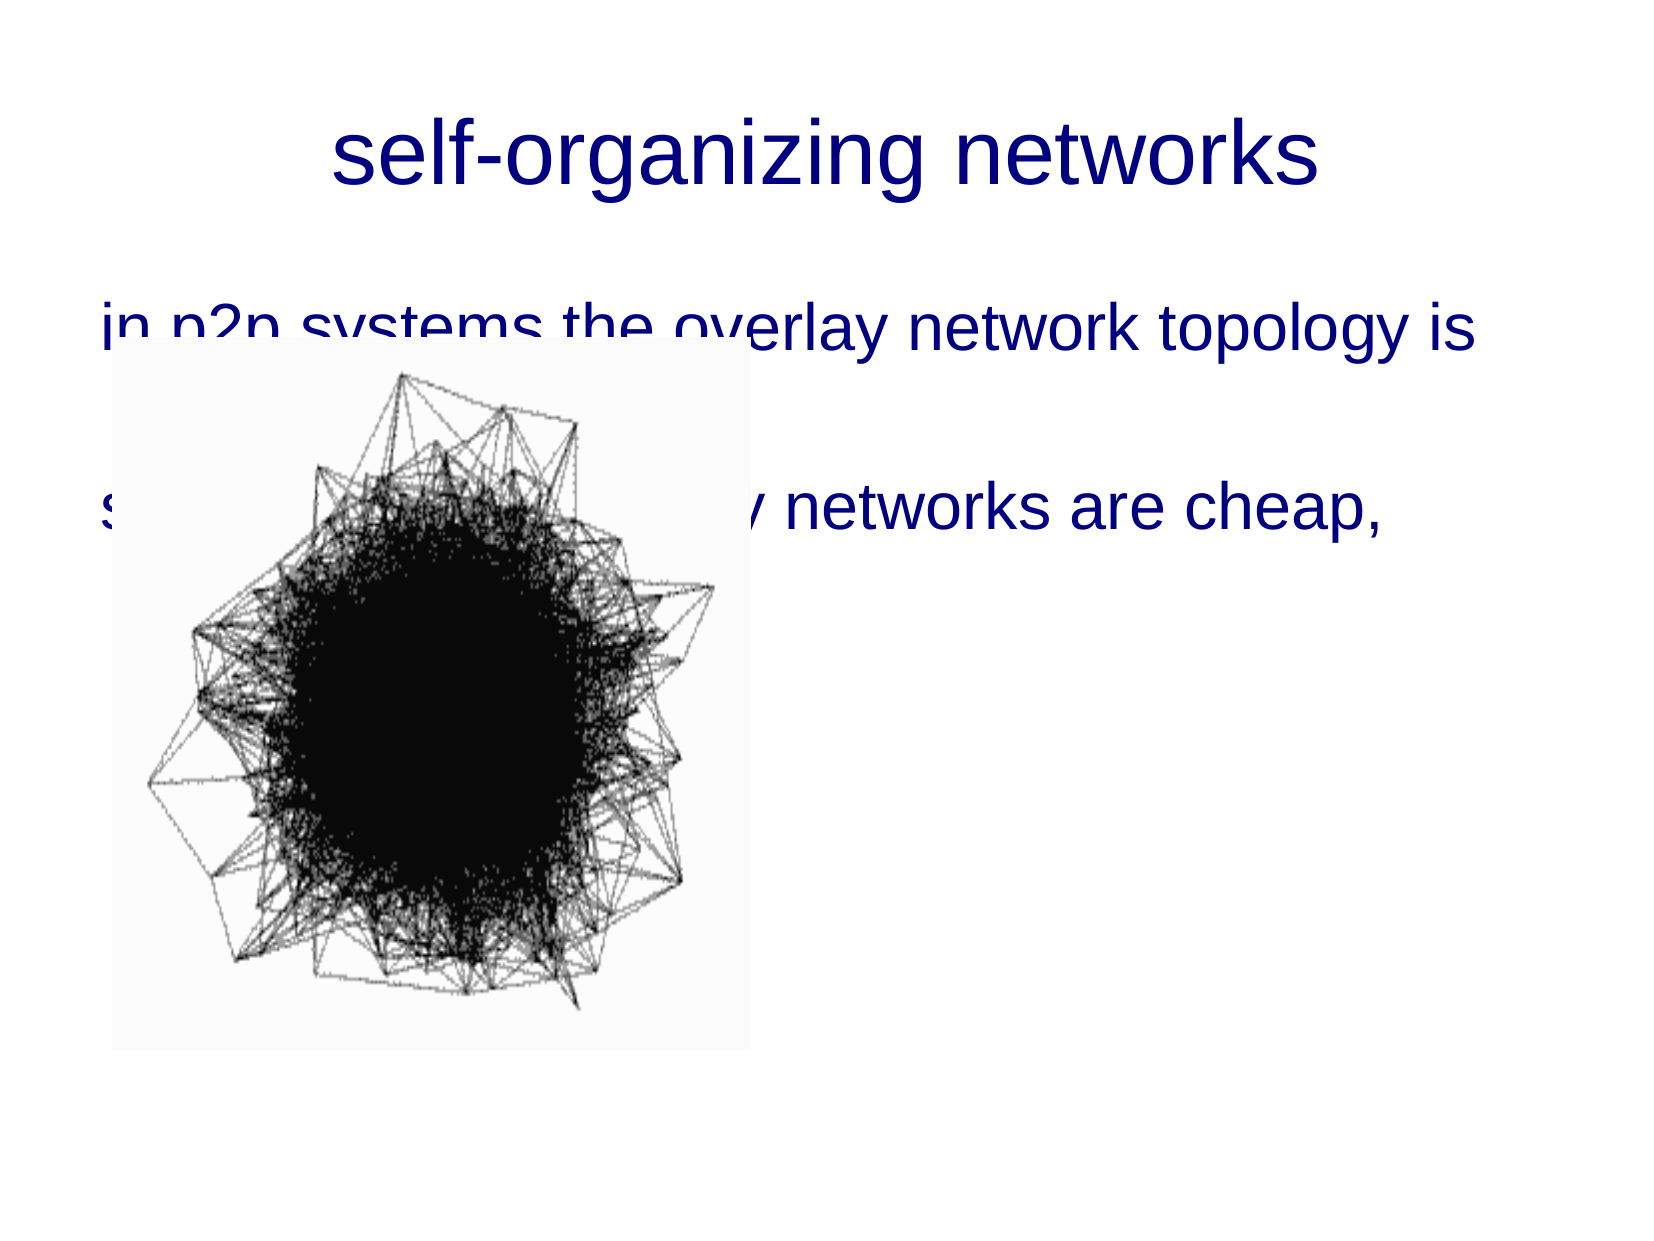

# self-organizing networks
in p2p systems the overlay network topology is important
self-organizing overlay networks are cheap, robust and generic